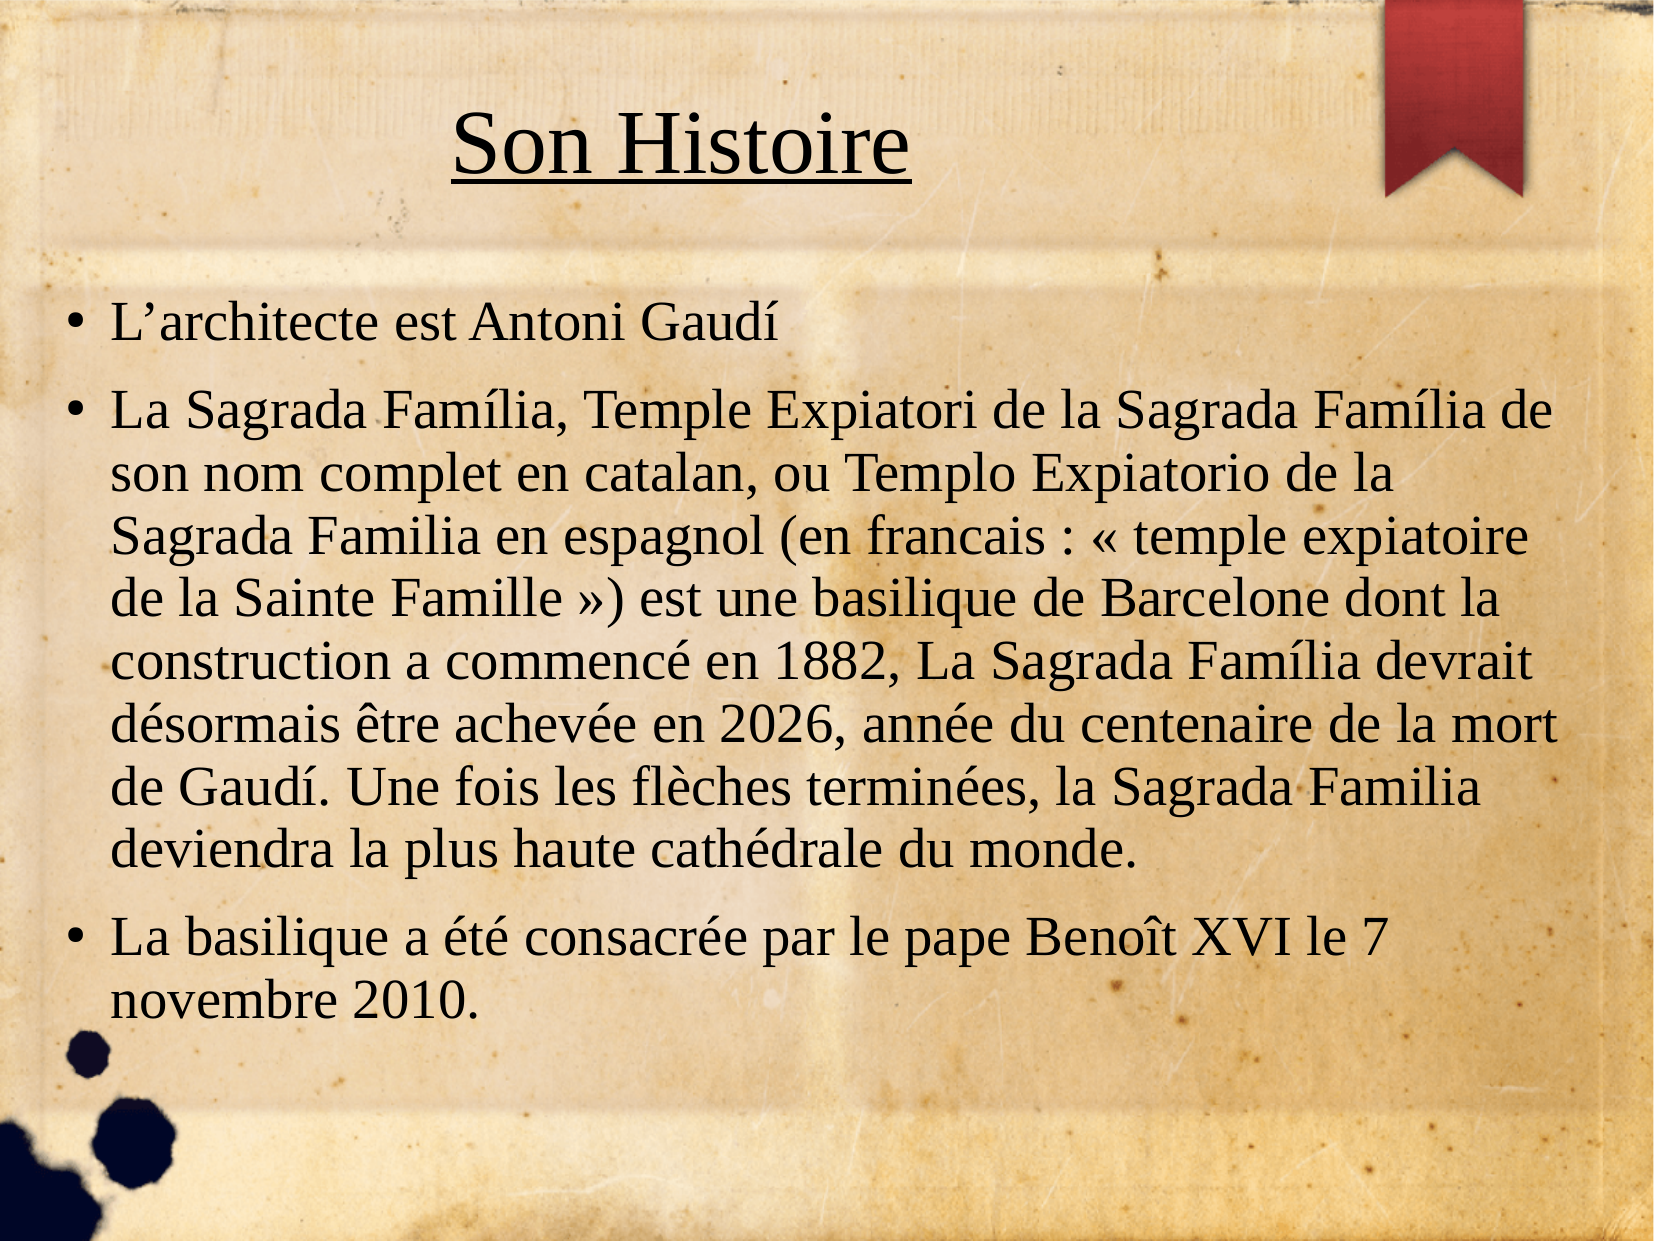

# Son Histoire
L’architecte est Antoni Gaudí
La Sagrada Família, Temple Expiatori de la Sagrada Família de son nom complet en catalan, ou Templo Expiatorio de la Sagrada Familia en espagnol (en francais : « temple expiatoire de la Sainte Famille ») est une basilique de Barcelone dont la construction a commencé en 1882, La Sagrada Família devrait désormais être achevée en 2026, année du centenaire de la mort de Gaudí. Une fois les flèches terminées, la Sagrada Familia deviendra la plus haute cathédrale du monde.
La basilique a été consacrée par le pape Benoît XVI le 7 novembre 2010.